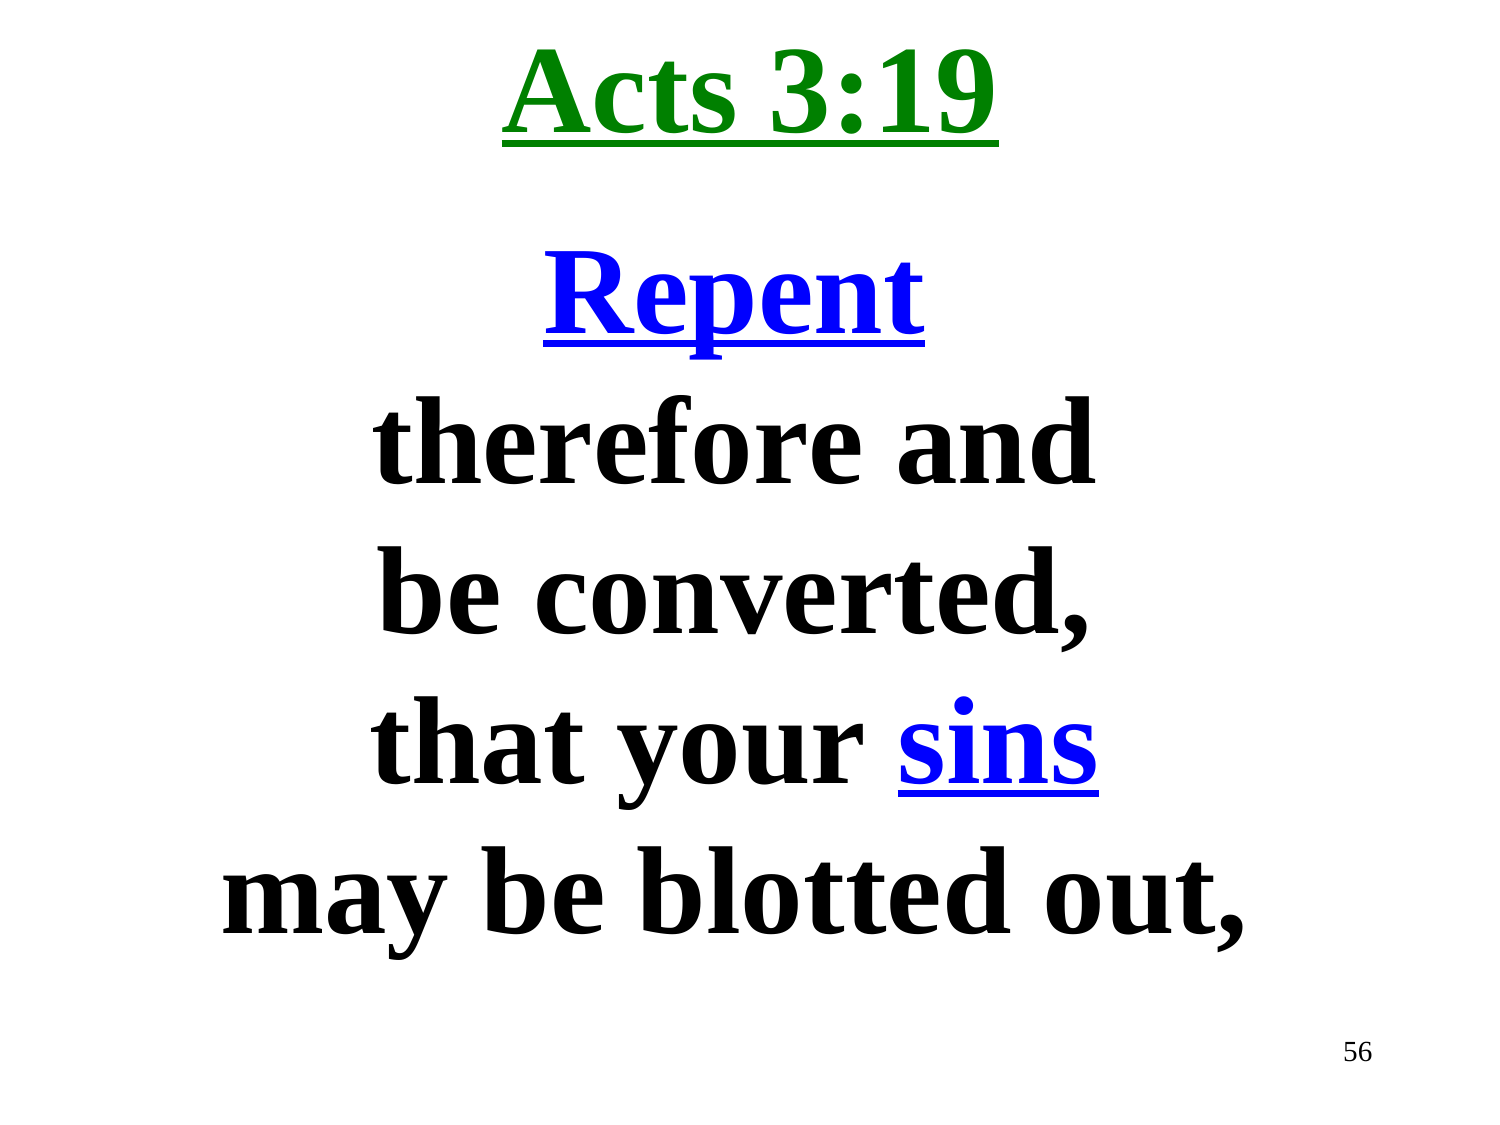

Acts 3:19
Repent
therefore and
be converted,
that your sins
may be blotted out,